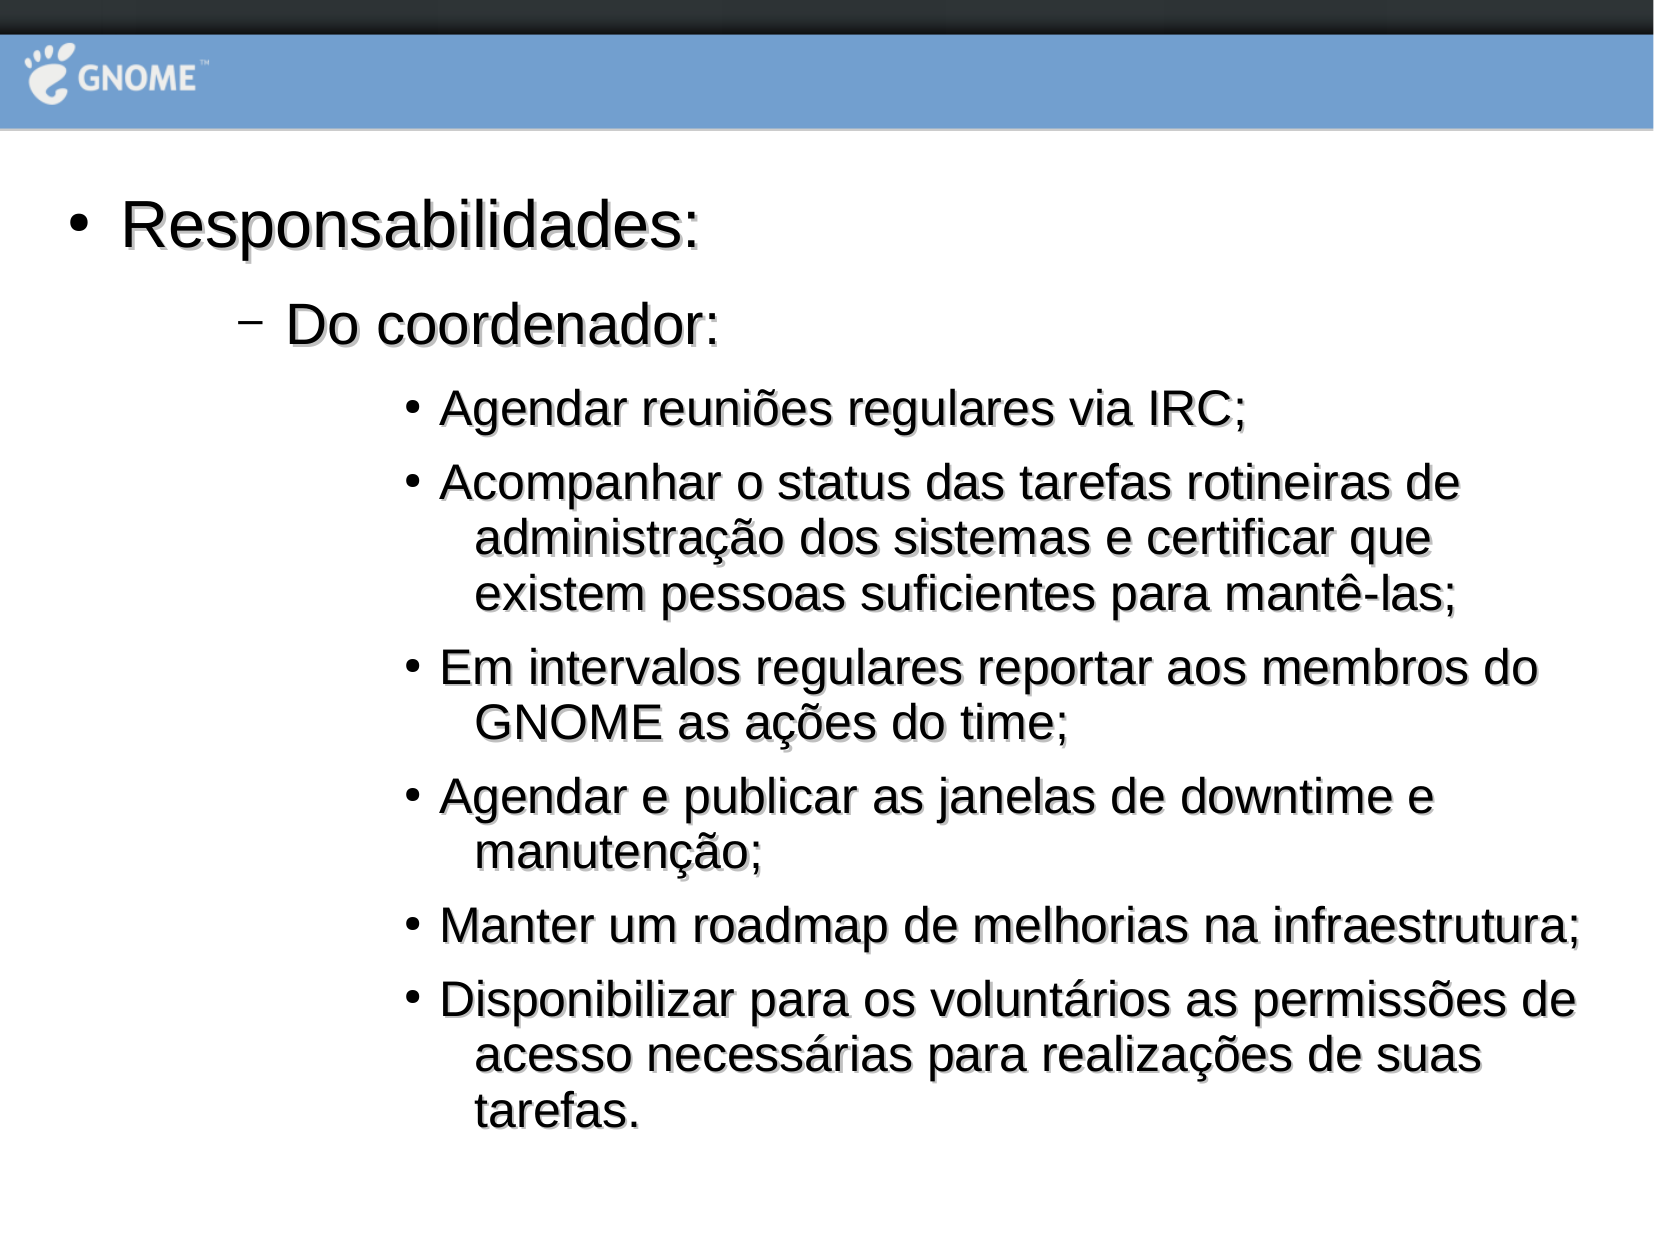

# Responsabilidades:
Do coordenador:
Agendar reuniões regulares via IRC;
Acompanhar o status das tarefas rotineiras de administração dos sistemas e certificar que existem pessoas suficientes para mantê-las;
Em intervalos regulares reportar aos membros do GNOME as ações do time;
Agendar e publicar as janelas de downtime e manutenção;
Manter um roadmap de melhorias na infraestrutura;
Disponibilizar para os voluntários as permissões de acesso necessárias para realizações de suas tarefas.